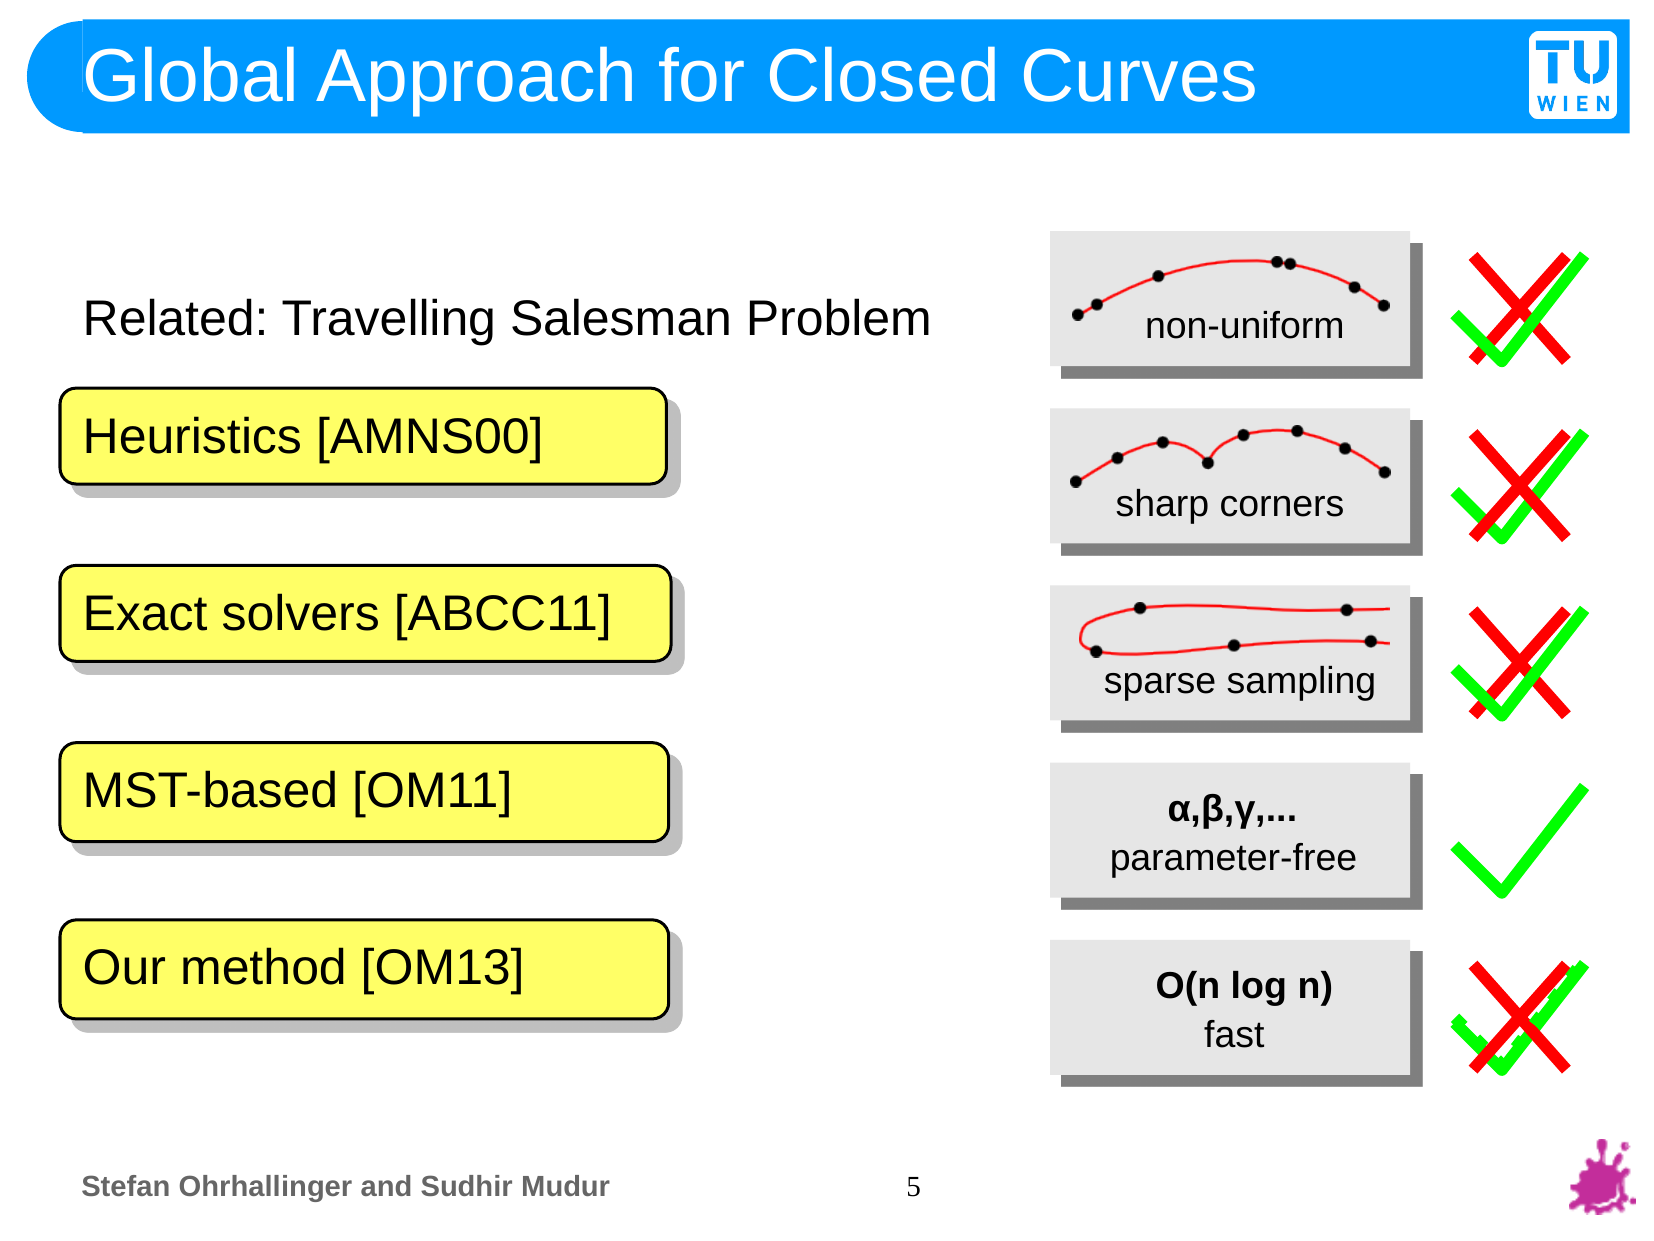

# Global Approach for Closed Curves
Related: Travelling Salesman Problem
non-uniform
Heuristics [AMNS00]
sharp corners
Exact solvers [ABCC11]
sparse sampling
MST-based [OM11]
α,β,γ,...
parameter-free
Our method [OM13]
O(n log n)
fast
5